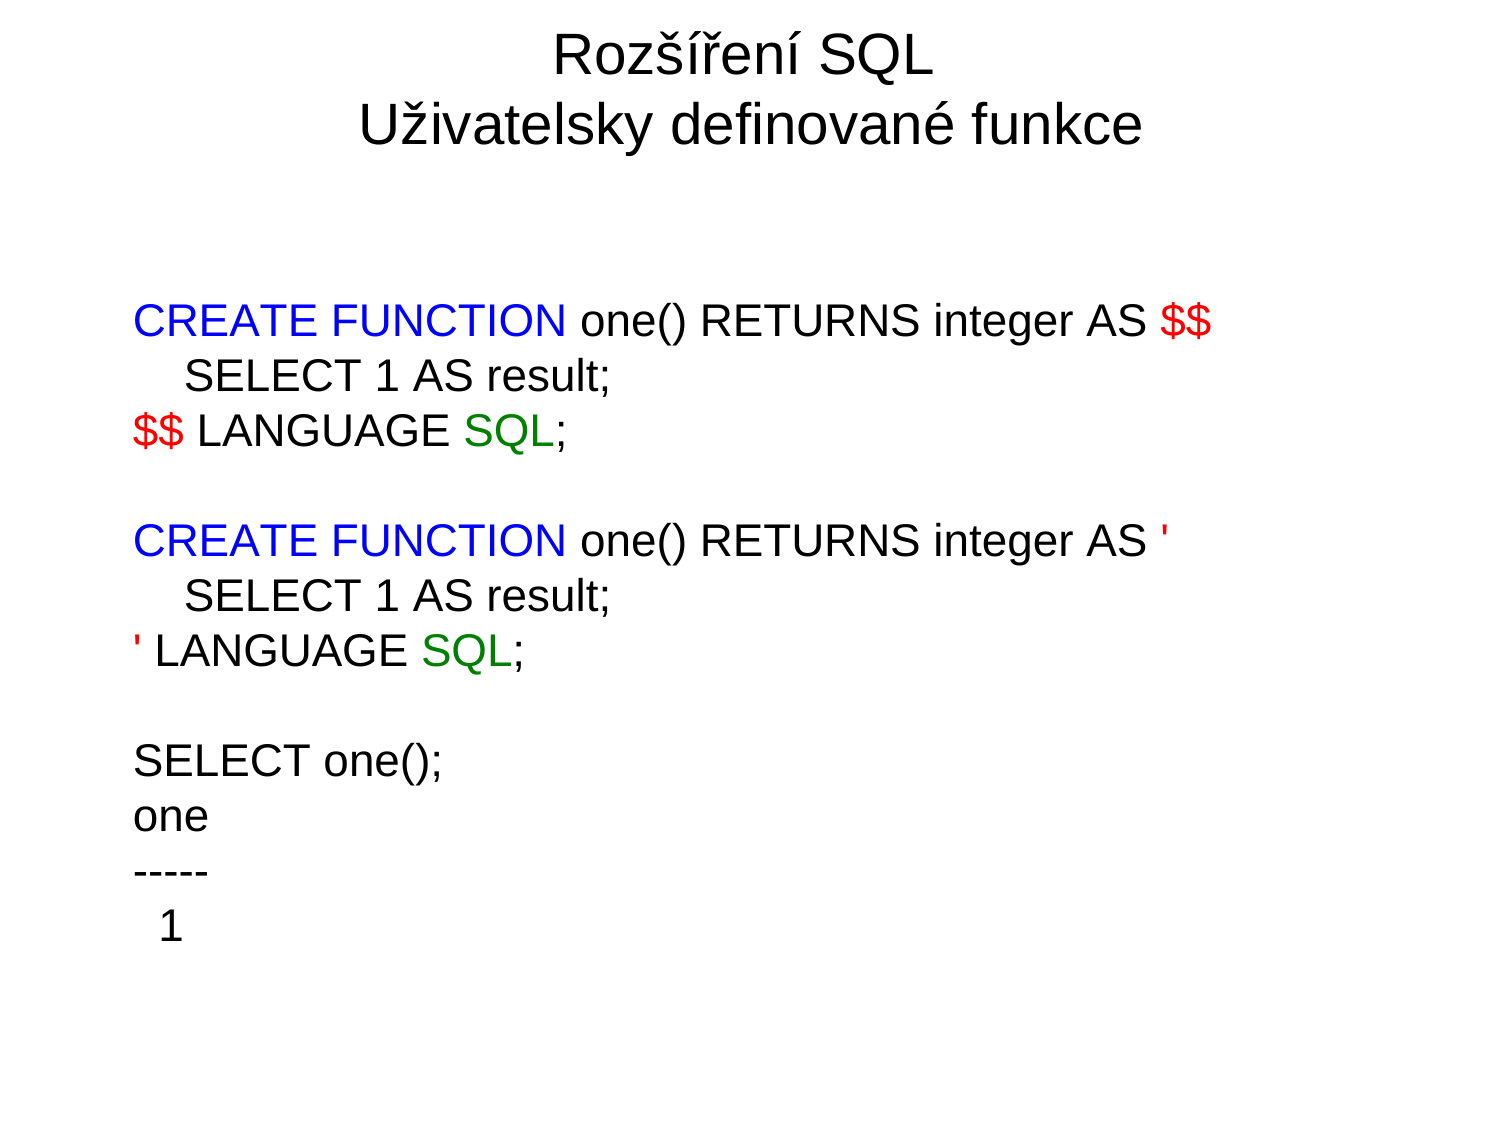

# Rozšíření SQL Uživatelsky definované funkce
CREATE FUNCTION one() RETURNS integer AS $$
 SELECT 1 AS result;
$$ LANGUAGE SQL;
CREATE FUNCTION one() RETURNS integer AS '
 SELECT 1 AS result;
' LANGUAGE SQL;
SELECT one();
one
-----
 1